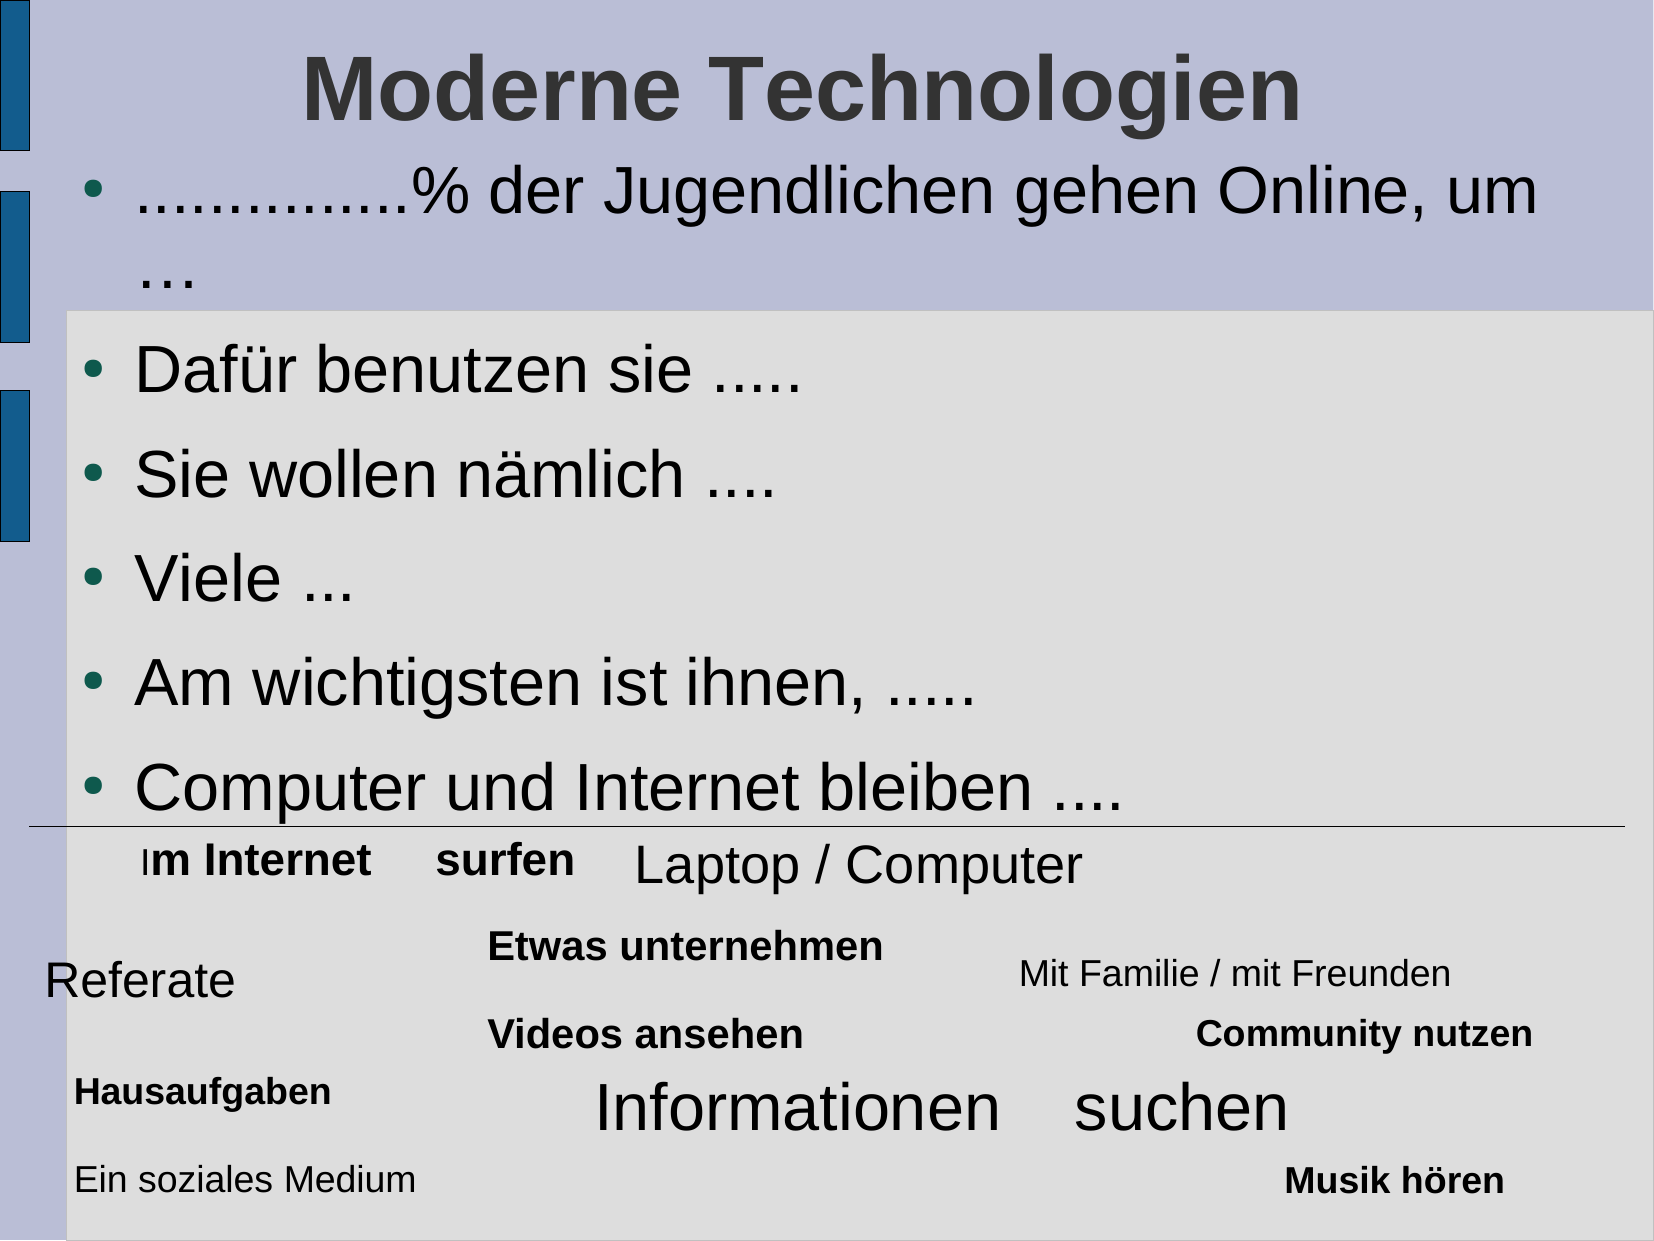

# Moderne Technologien
...............% der Jugendlichen gehen Online, um …
Dafür benutzen sie .....
Sie wollen nämlich ....
Viele ...
Am wichtigsten ist ihnen, .....
Computer und Internet bleiben ....
Im Internet surfen
Laptop / Computer
Etwas unternehmen
Referate
Mit Familie / mit Freunden
Videos ansehen
Community nutzen
Hausaufgaben
 Informationen suchen
Ein soziales Medium
Musik hören